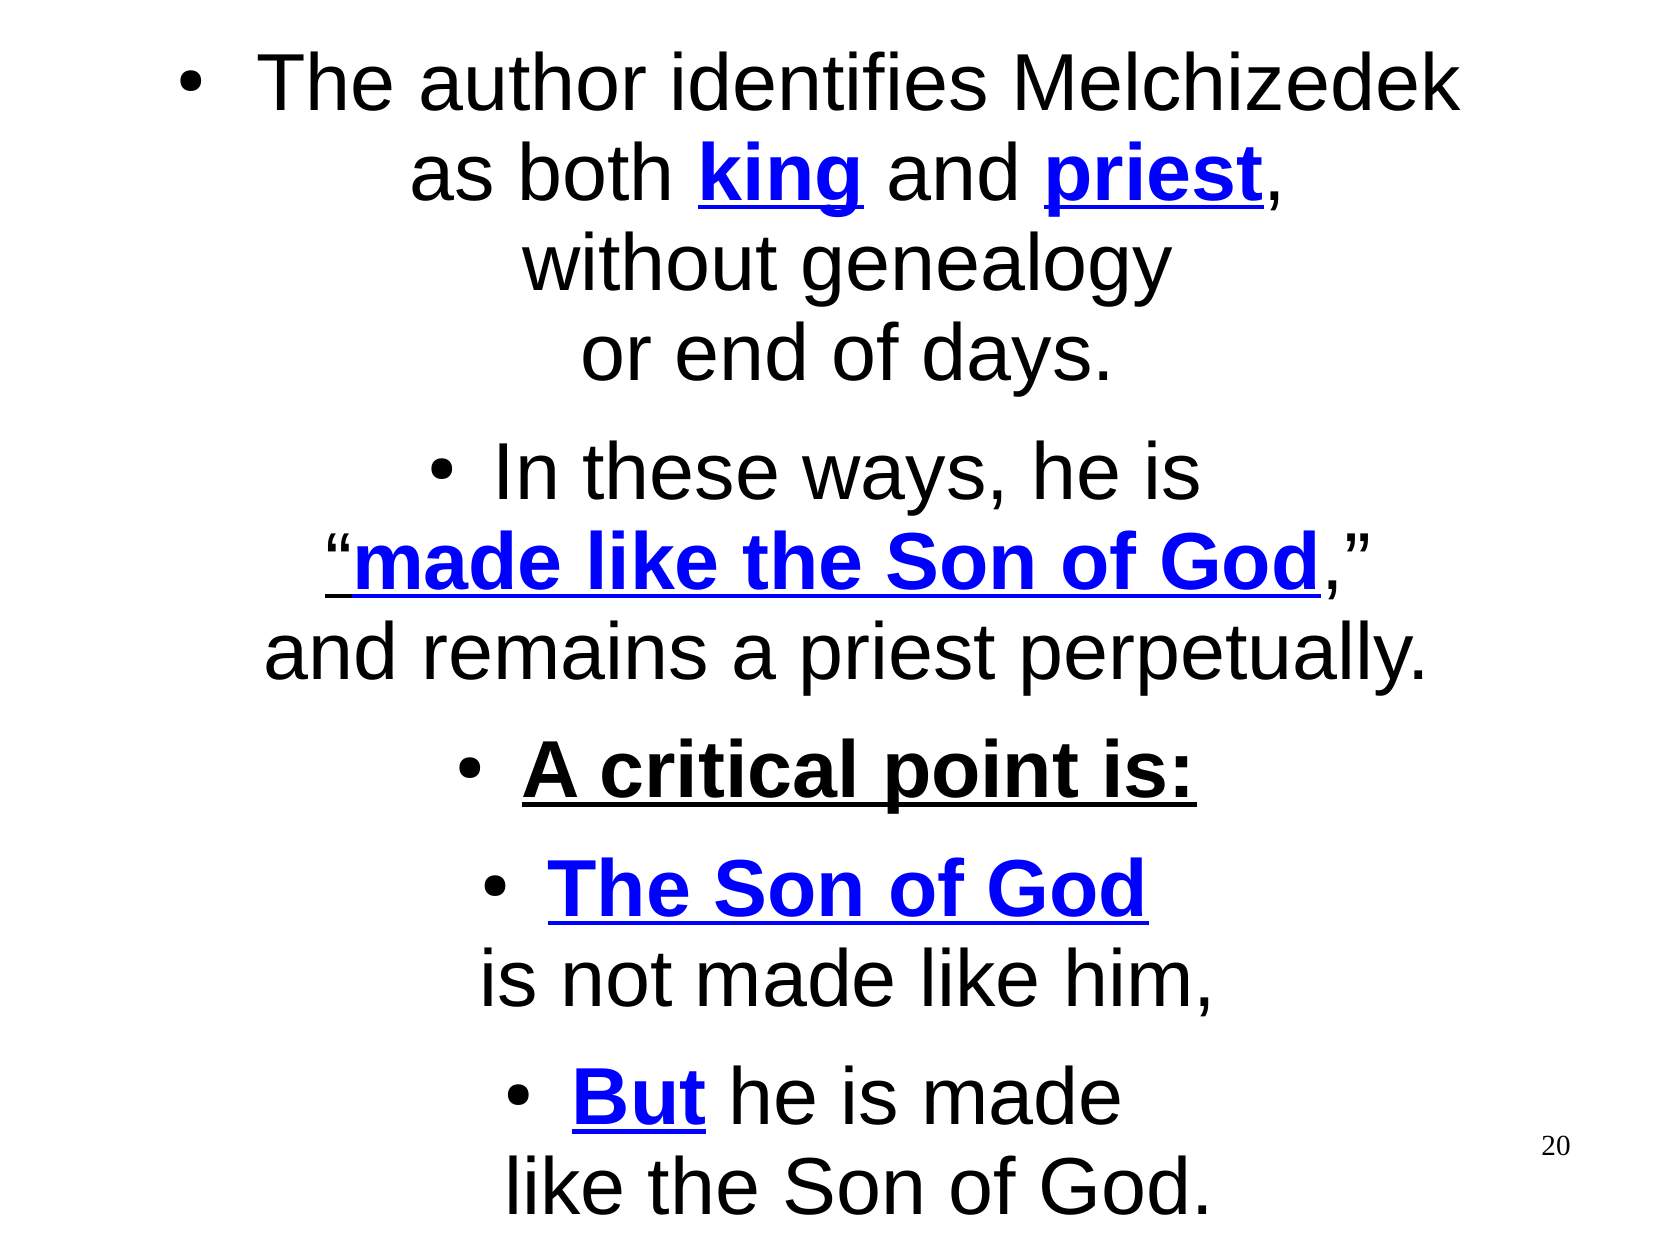

# The author identifies Melchizedek as both king and priest, without genealogy or end of days.
In these ways, he is
“made like the Son of God,”
and remains a priest perpetually.
A critical point is:
The Son of God
is not made like him,
But he is made
like the Son of God.
20